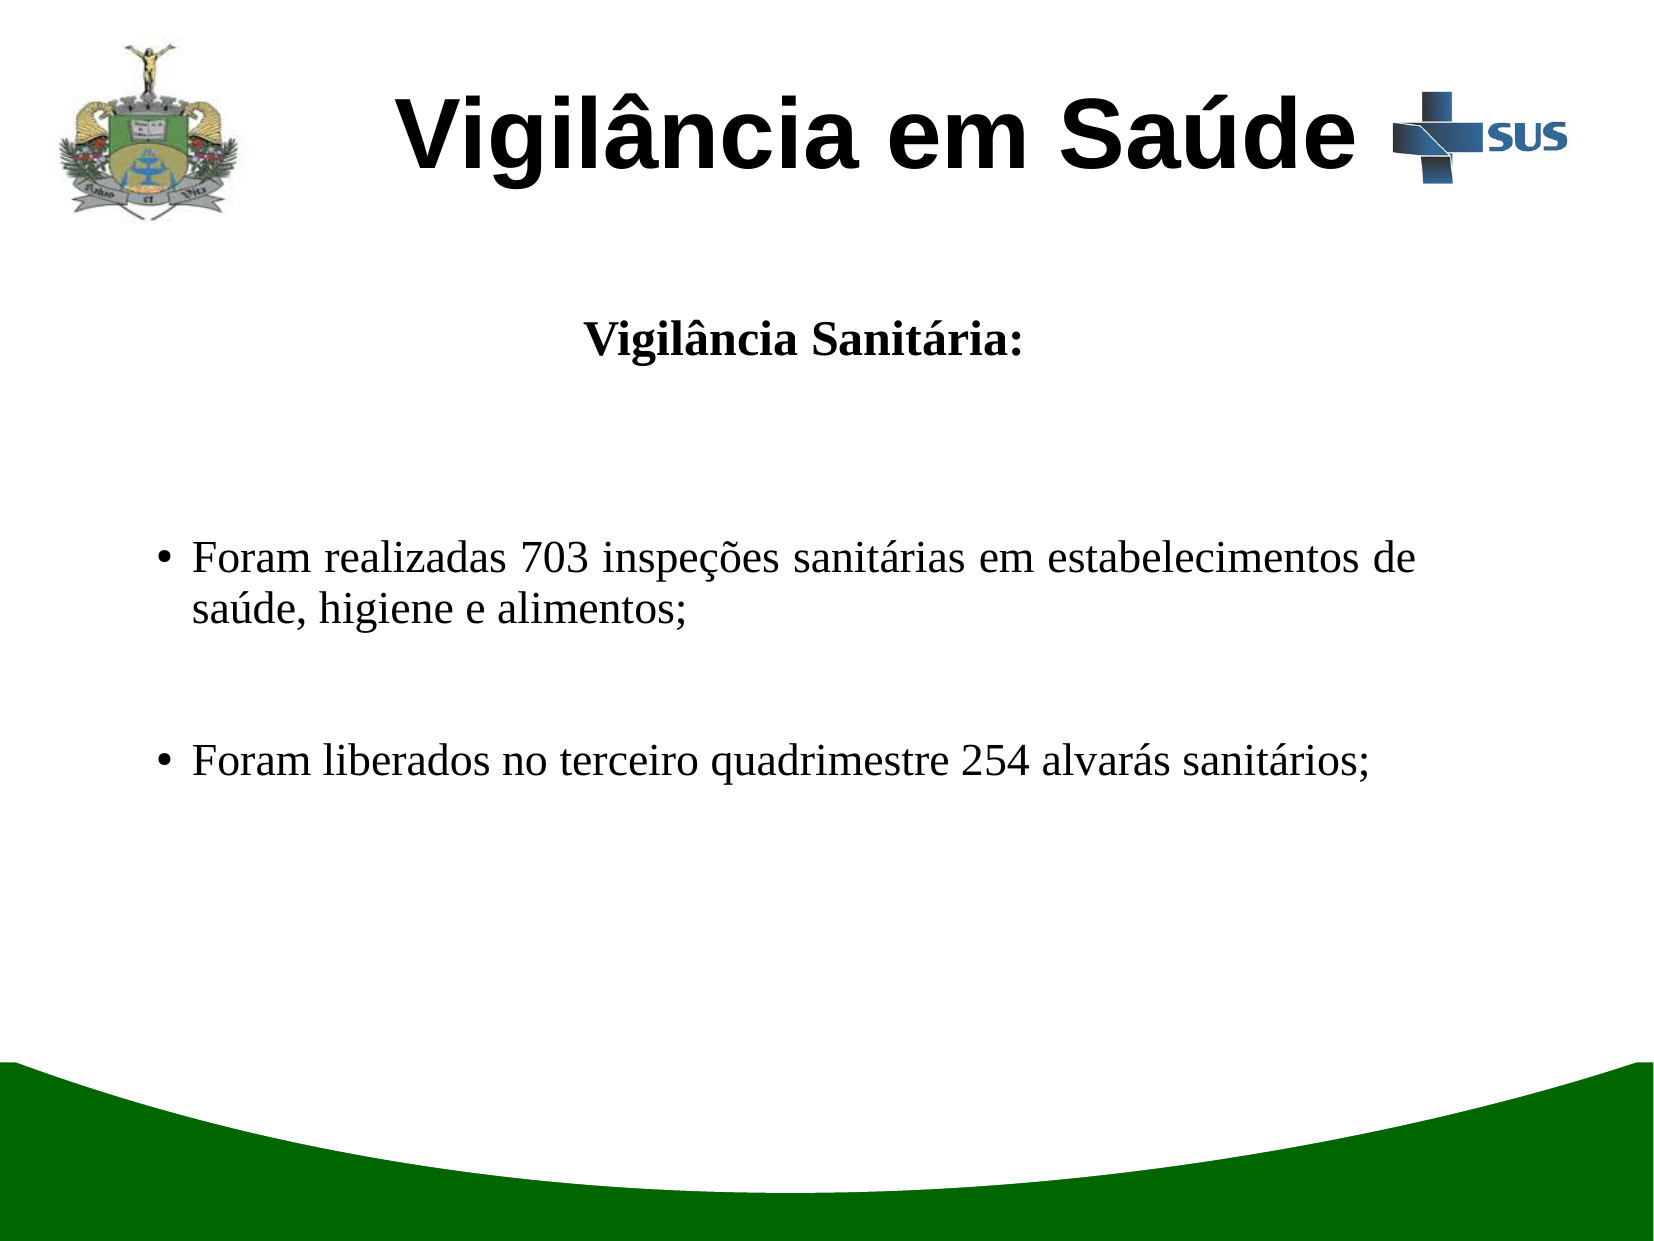

Vigilância em Saúde
Vigilância Sanitária:
Foram realizadas 703 inspeções sanitárias em estabelecimentos de saúde, higiene e alimentos;
Foram liberados no terceiro quadrimestre 254 alvarás sanitários;